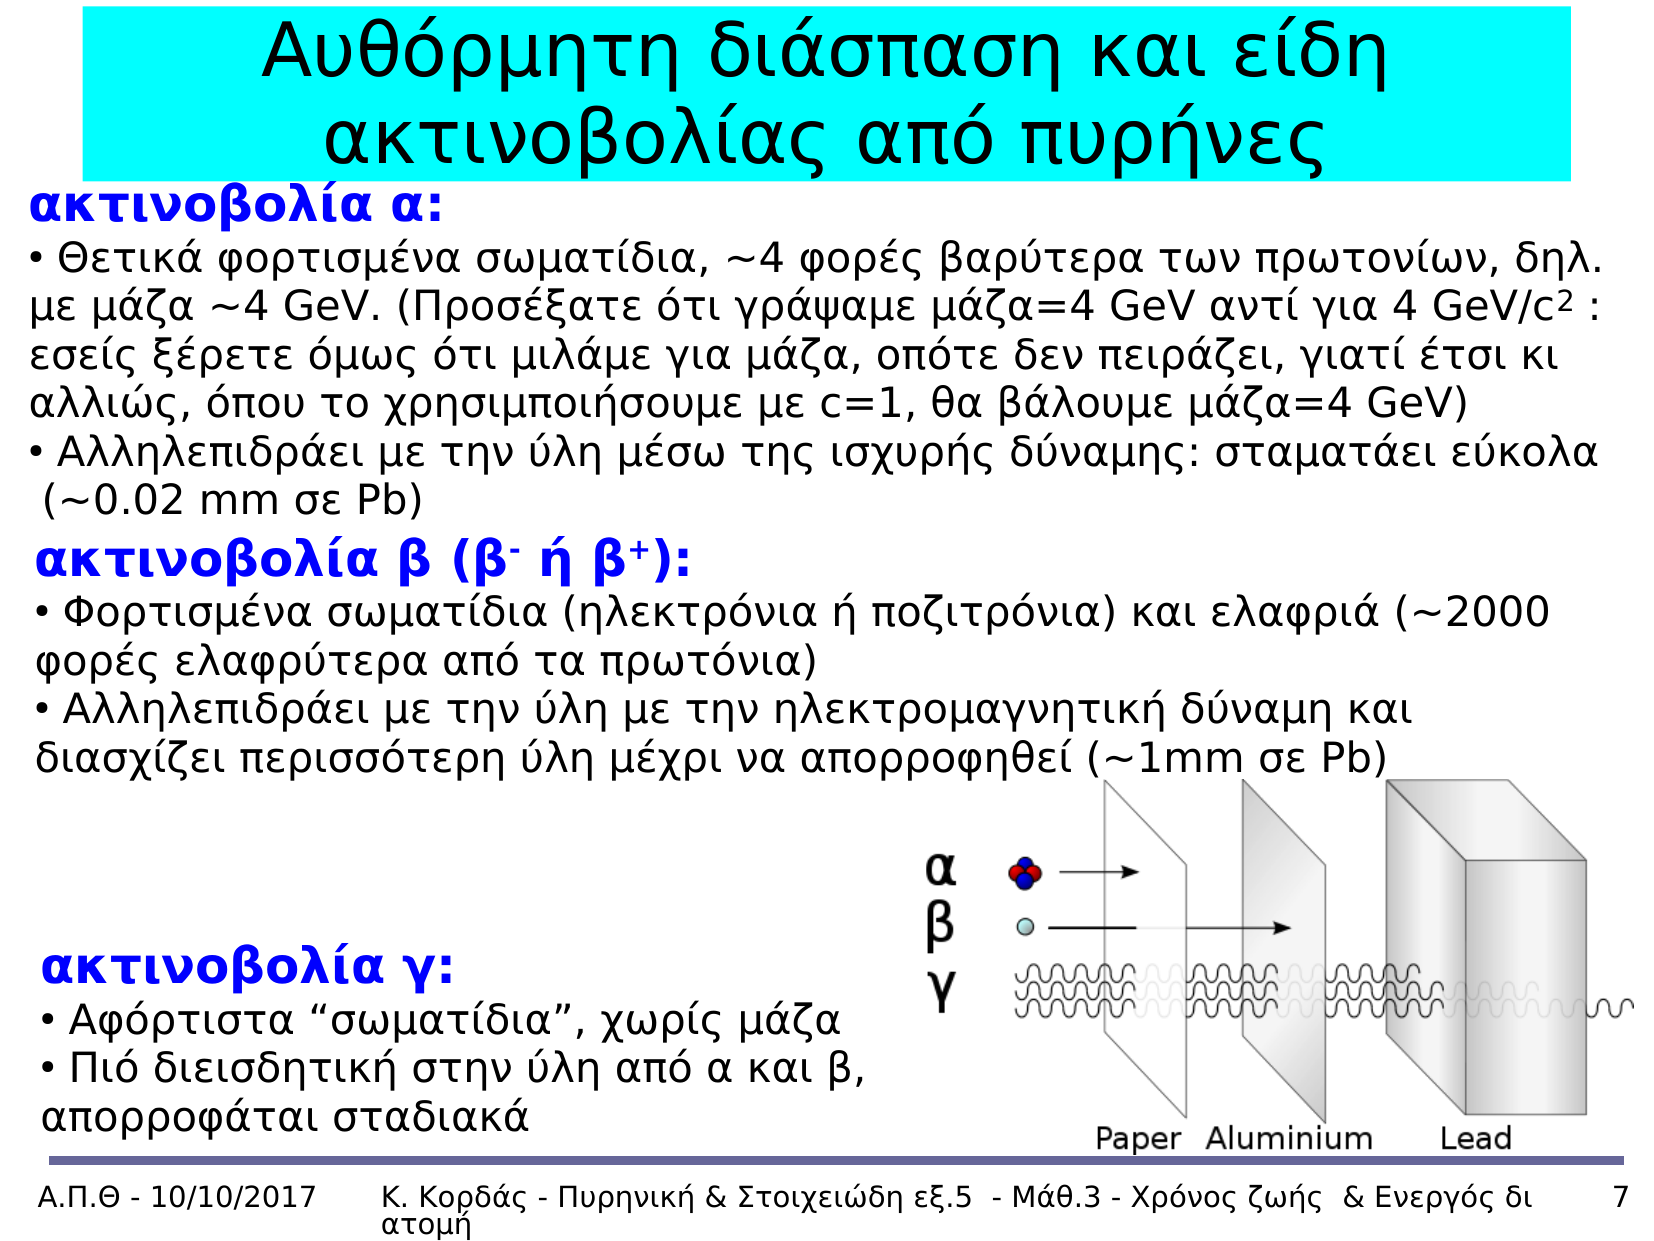

# Αυθόρμητη διάσπαση και είδη ακτινοβολίας από πυρήνες
ακτινοβολία α:
 Θετικά φορτισμένα σωματίδια, ~4 φορές βαρύτερα των πρωτονίων, δηλ. με μάζα ~4 GeV. (Προσέξατε ότι γράψαμε μάζα=4 GeV αντί για 4 GeV/c2 : εσείς ξέρετε όμως ότι μιλάμε για μάζα, οπότε δεν πειράζει, γιατί έτσι κι αλλιώς, όπου το χρησιμποιήσουμε με c=1, θα βάλουμε μάζα=4 GeV)
 Αλληλεπιδράει με την ύλη μέσω της ισχυρής δύναμης: σταματάει εύκολα (~0.02 mm σε Pb)
ακτινοβολία β (β- ή β+):
 Φορτισμένα σωματίδια (ηλεκτρόνια ή ποζιτρόνια) και ελαφριά (~2000 φορές ελαφρύτερα από τα πρωτόνια)
 Αλληλεπιδράει με την ύλη με την ηλεκτρομαγνητική δύναμη και διασχίζει περισσότερη ύλη μέχρι να απορροφηθεί (~1mm σε Pb)
ακτινοβολία γ:
 Αφόρτιστα “σωματίδια”, χωρίς μάζα
 Πιό διεισδητική στην ύλη από α και β, απορροφάται σταδιακά
Α.Π.Θ - 10/10/2017
Κ. Κορδάς - Πυρηνική & Στοιχειώδη εξ.5 - Μάθ.3 - Χρόνος ζωής & Ενεργός διατομή
7